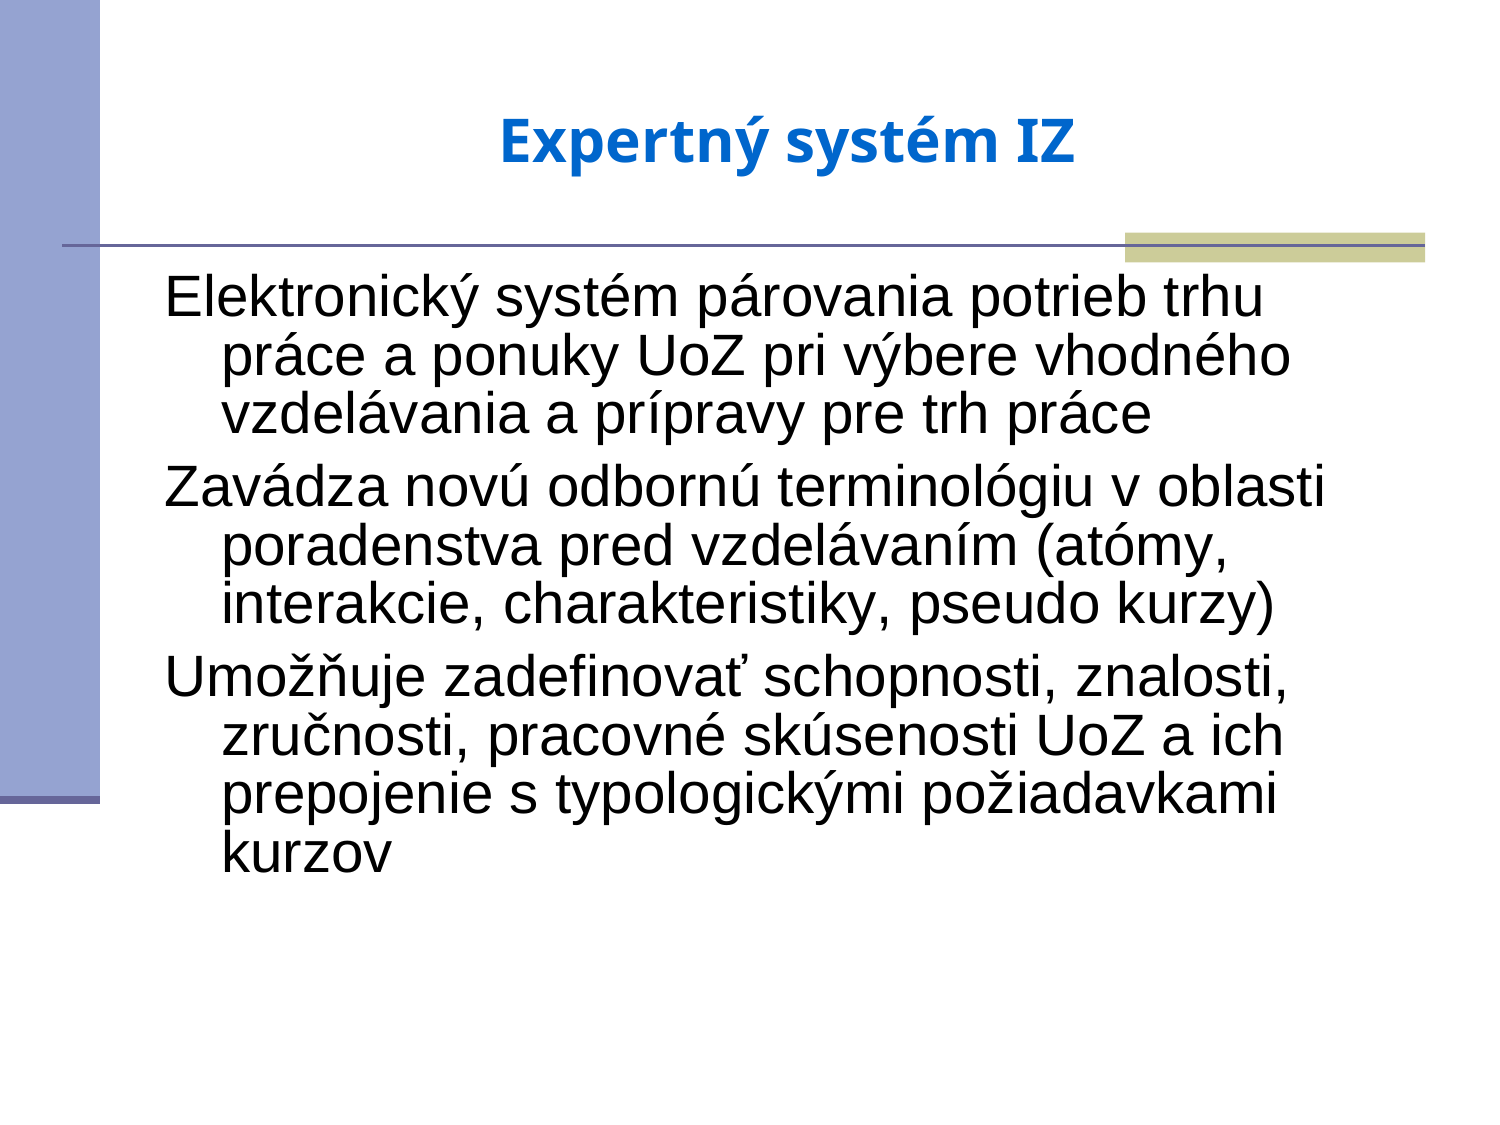

# Expertný systém IZ
Elektronický systém párovania potrieb trhu práce a ponuky UoZ pri výbere vhodného vzdelávania a prípravy pre trh práce
Zavádza novú odbornú terminológiu v oblasti poradenstva pred vzdelávaním (atómy, interakcie, charakteristiky, pseudo kurzy)
Umožňuje zadefinovať schopnosti, znalosti, zručnosti, pracovné skúsenosti UoZ a ich prepojenie s typologickými požiadavkami kurzov